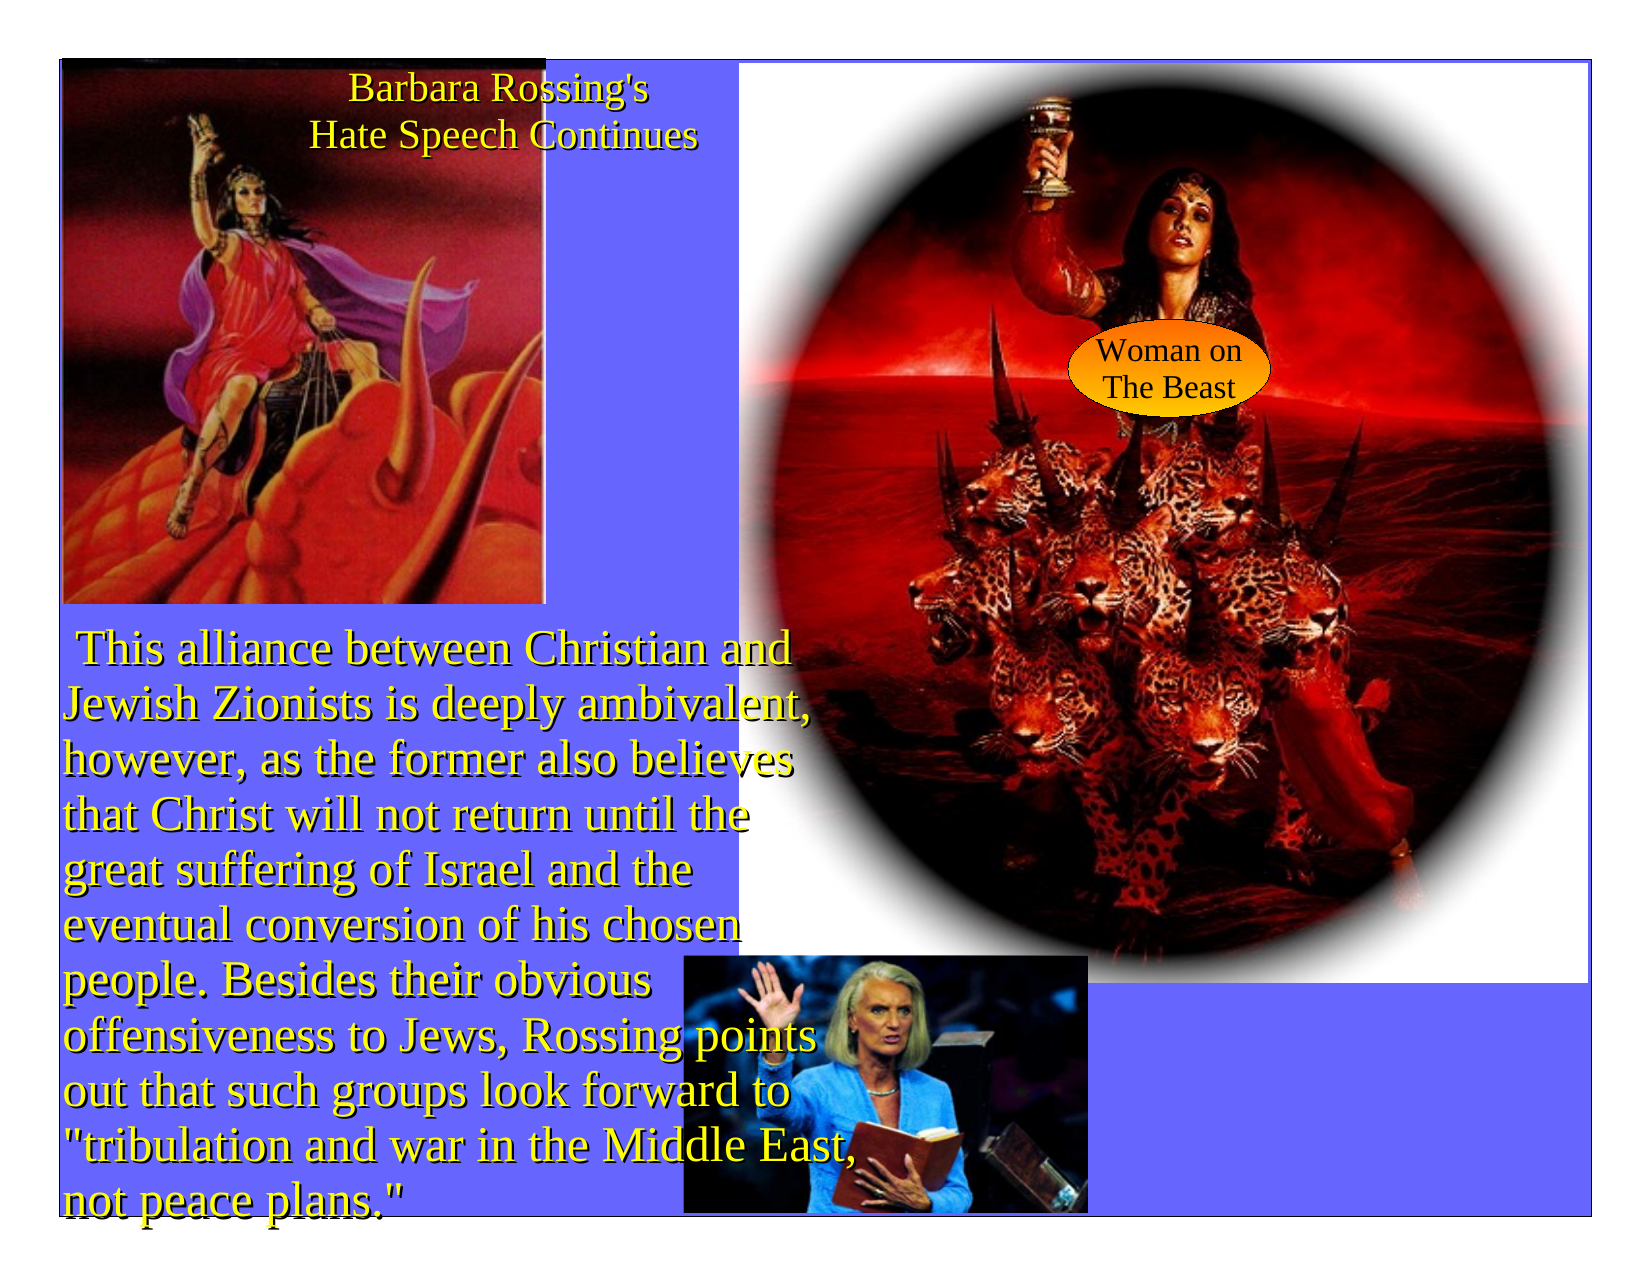

Barbara Rossing's
Hate Speech Continues
Woman on
The Beast
 This alliance between Christian and Jewish Zionists is deeply ambivalent, however, as the former also believes that Christ will not return until the great suffering of Israel and the eventual conversion of his chosen people. Besides their obvious offensiveness to Jews, Rossing points out that such groups look forward to "tribulation and war in the Middle East, not peace plans."